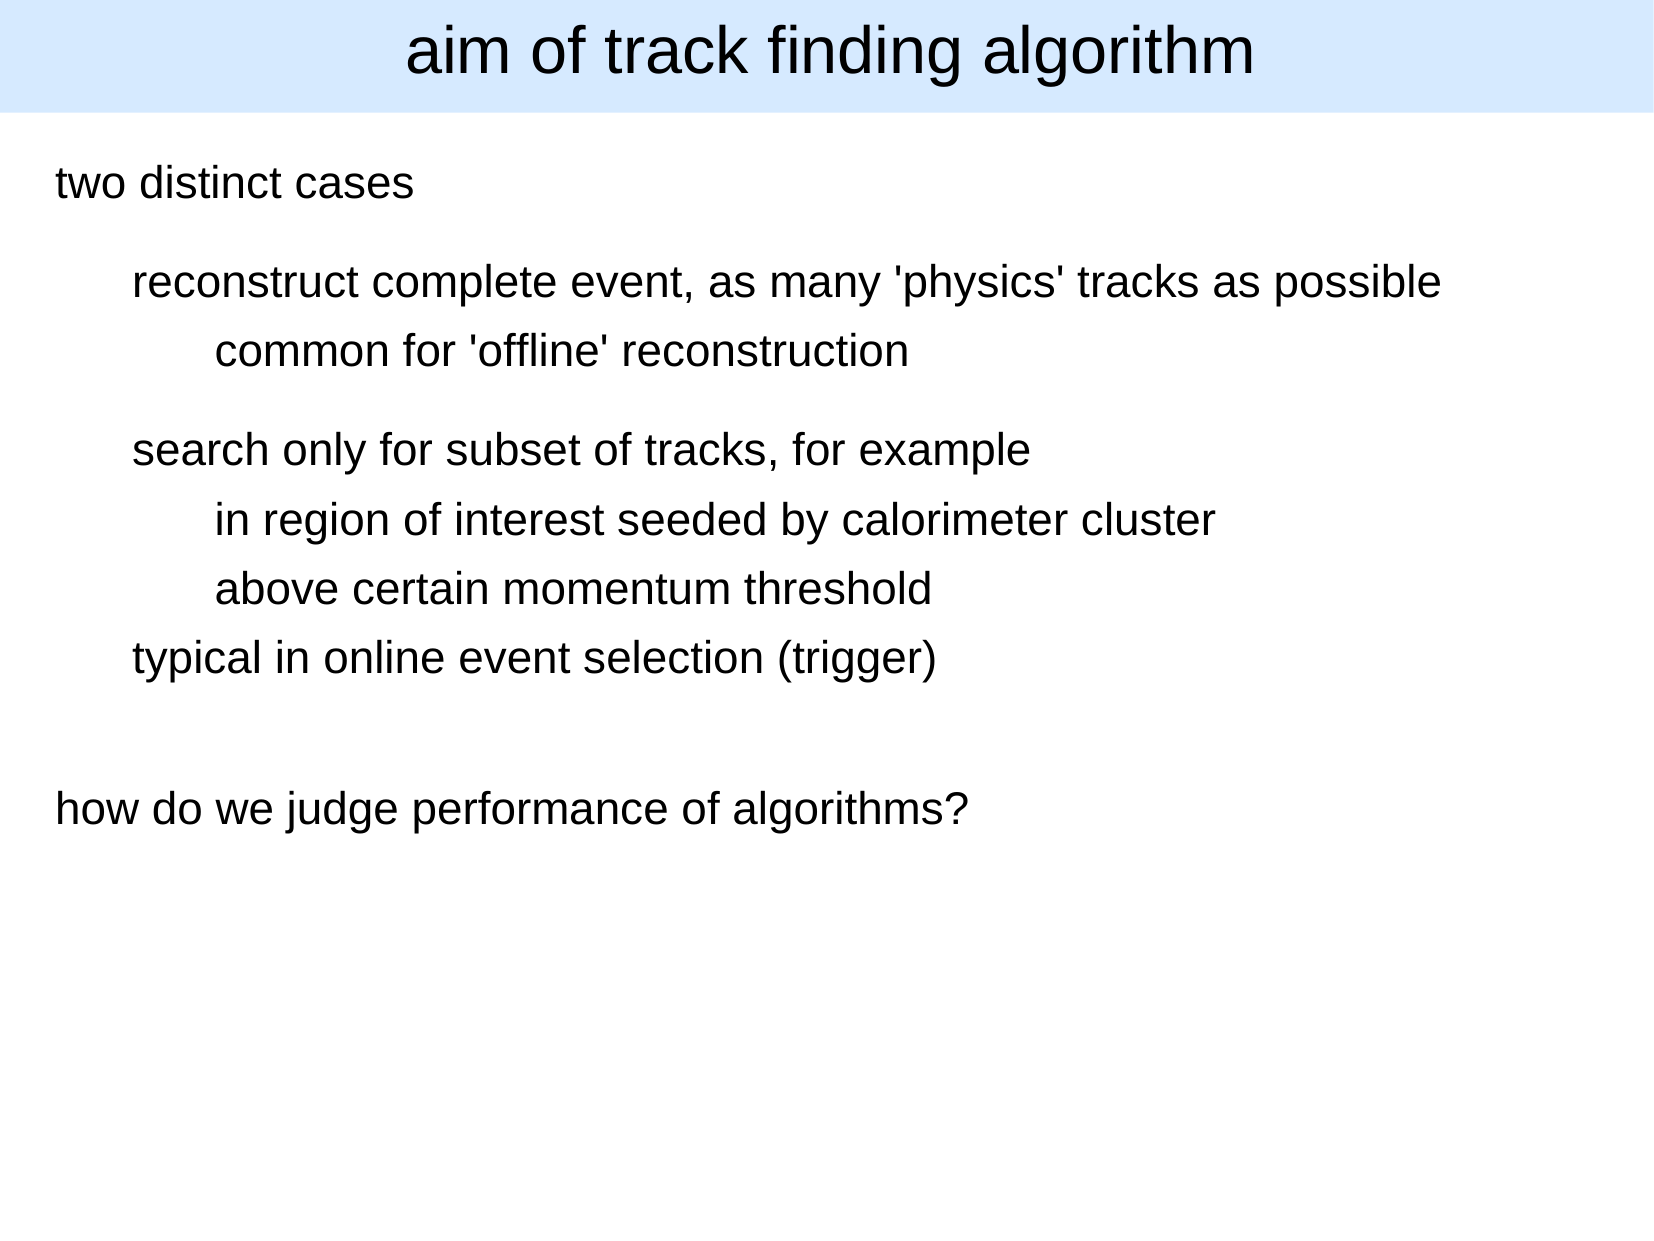

# aim of track finding algorithm
two distinct cases
reconstruct complete event, as many 'physics' tracks as possible
common for 'offline' reconstruction
search only for subset of tracks, for example
in region of interest seeded by calorimeter cluster
above certain momentum threshold
typical in online event selection (trigger)
how do we judge performance of algorithms?